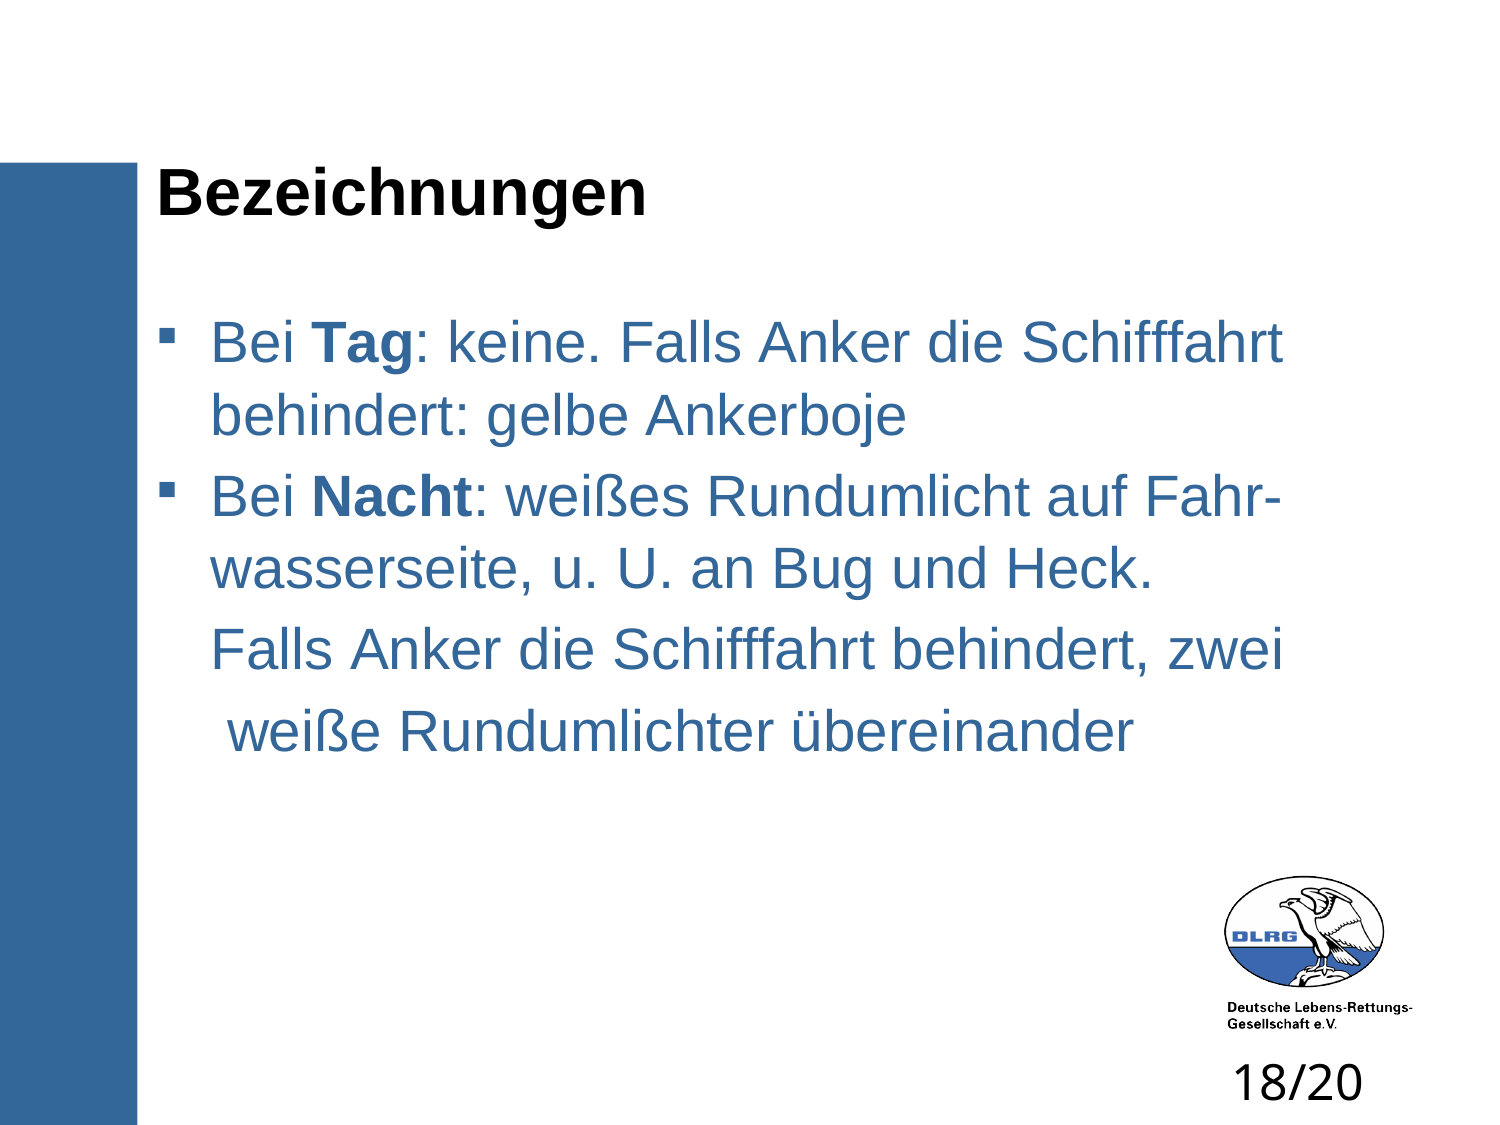

# Bezeichnungen
Bei Tag: keine. Falls Anker die Schifffahrt behindert: gelbe Ankerboje
Bei Nacht: weißes Rundumlicht auf Fahr- wasserseite, u. U. an Bug und Heck.
Falls Anker die Schifffahrt behindert, zwei
 weiße Rundumlichter übereinander